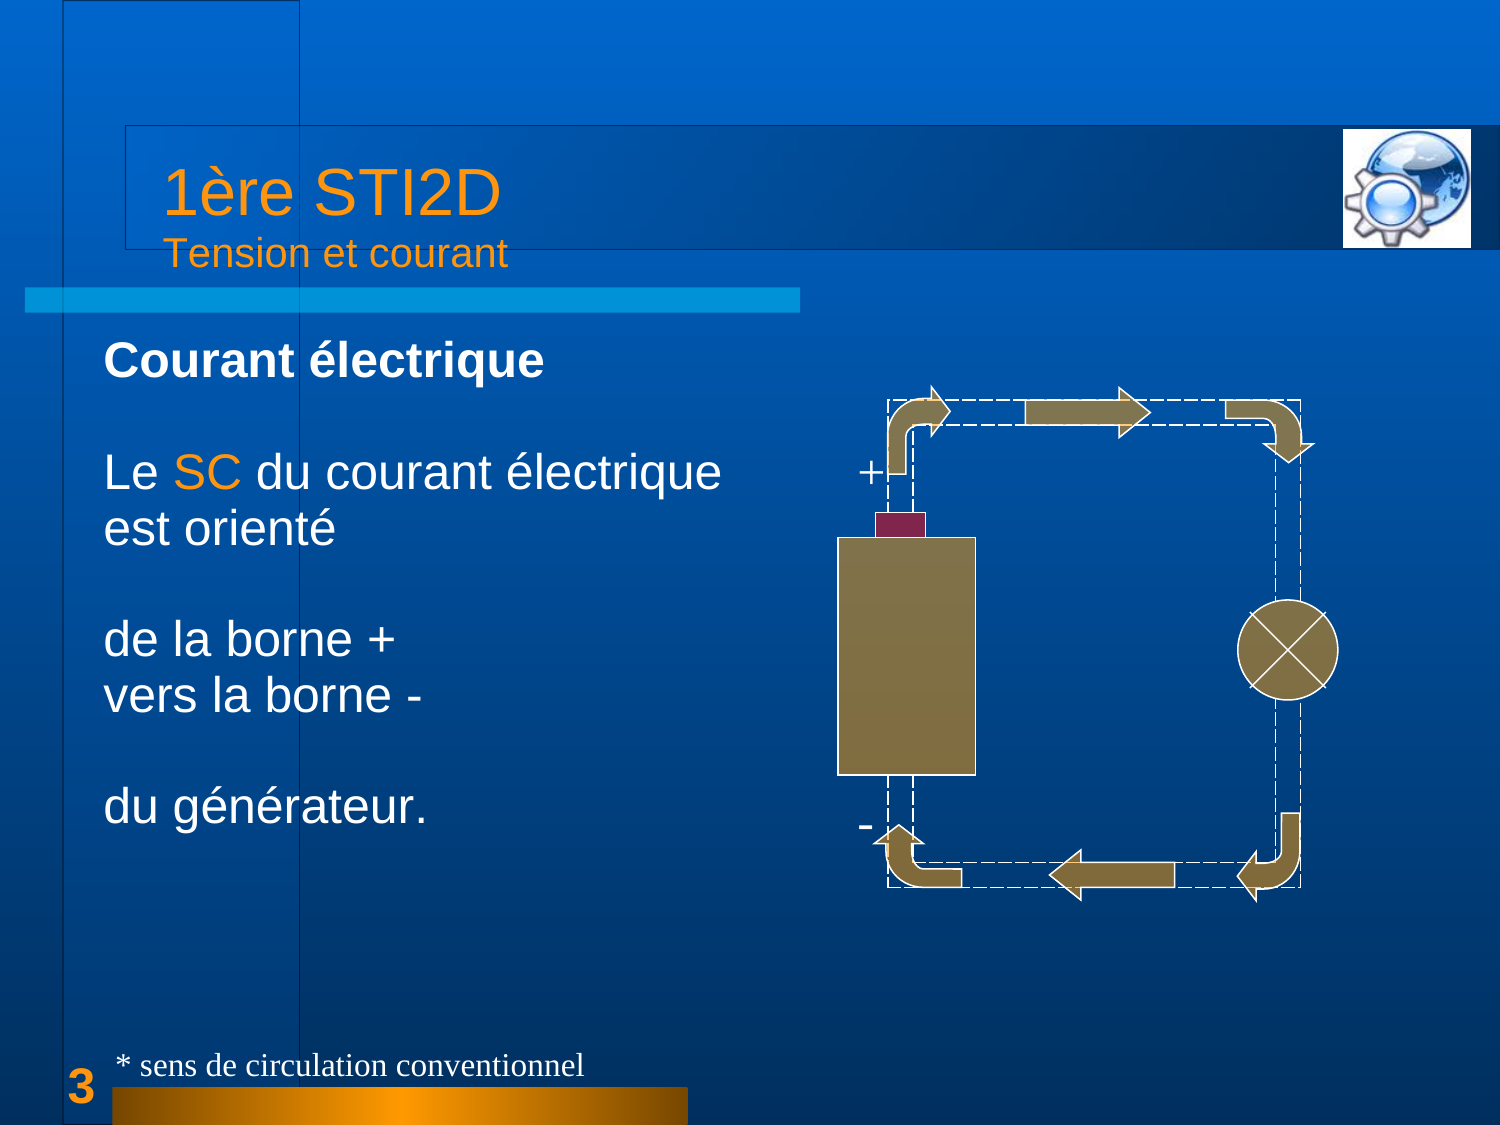

Courant électrique
Le SC du courant électrique est orienté
de la borne +
vers la borne -
du générateur.
+
-
* sens de circulation conventionnel